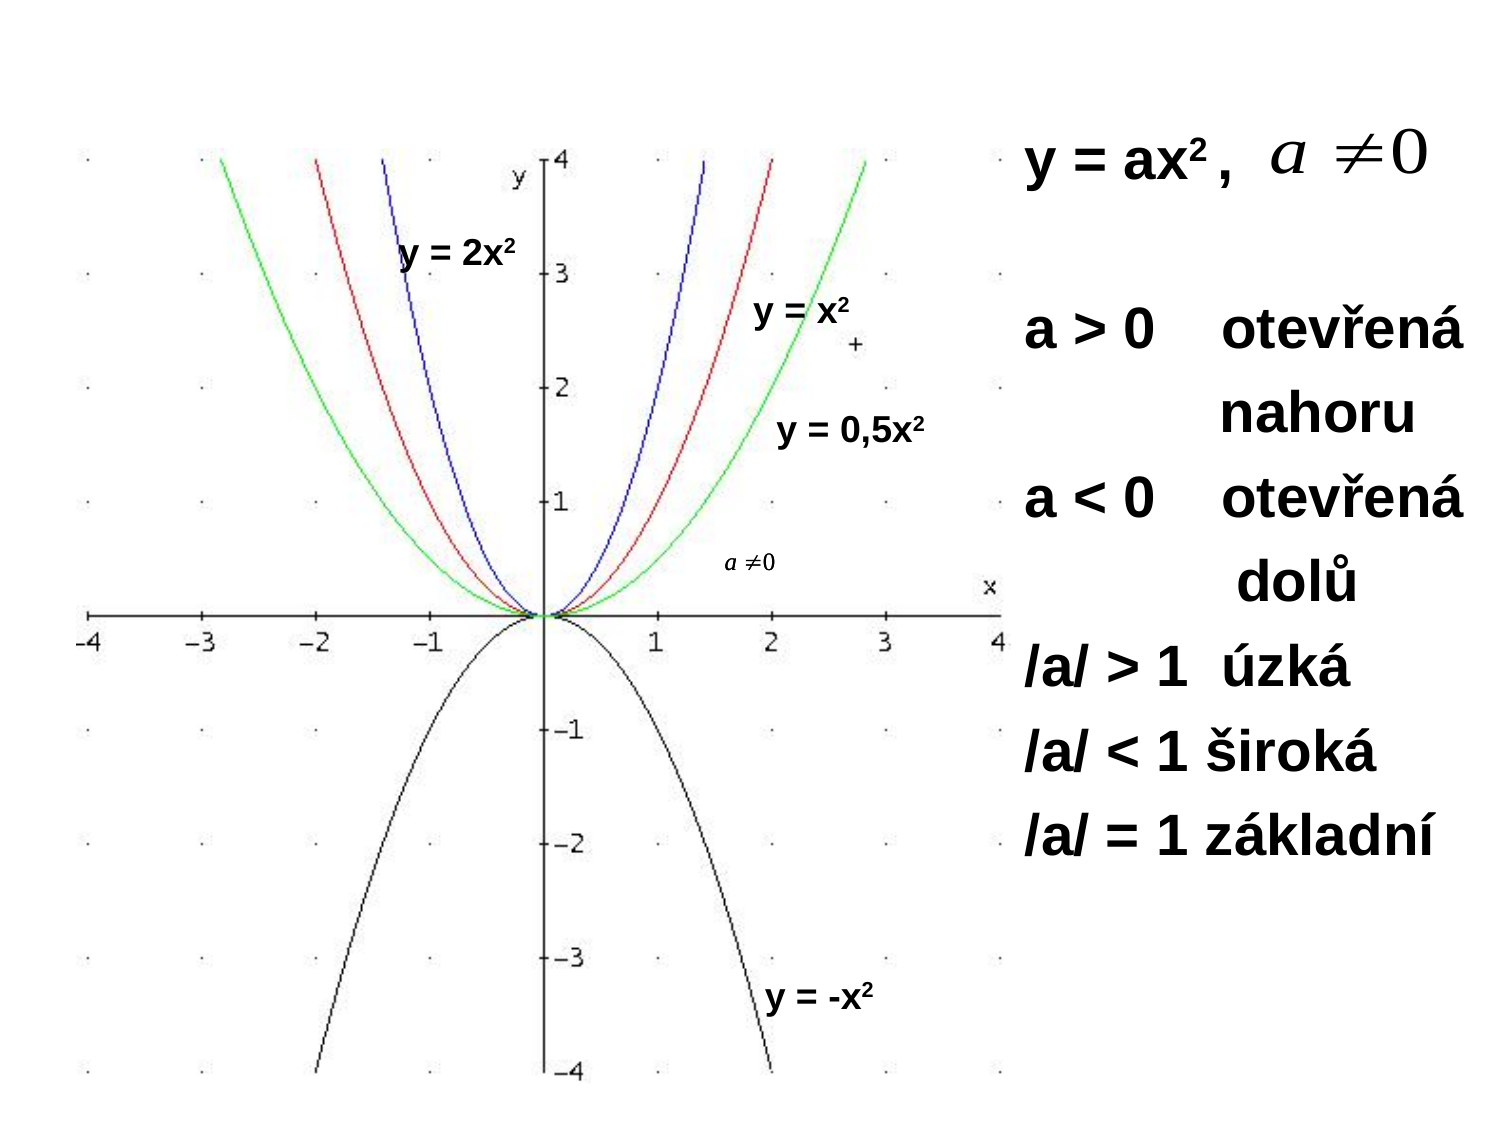

#
y = ax2 ,
a > 0 otevřená
 nahoru
a < 0 otevřená
 dolů
/a/ > 1 úzká
/a/ < 1 široká
/a/ = 1 základní
y = 2x2
y = x2
y = 0,5x2
y = -x2